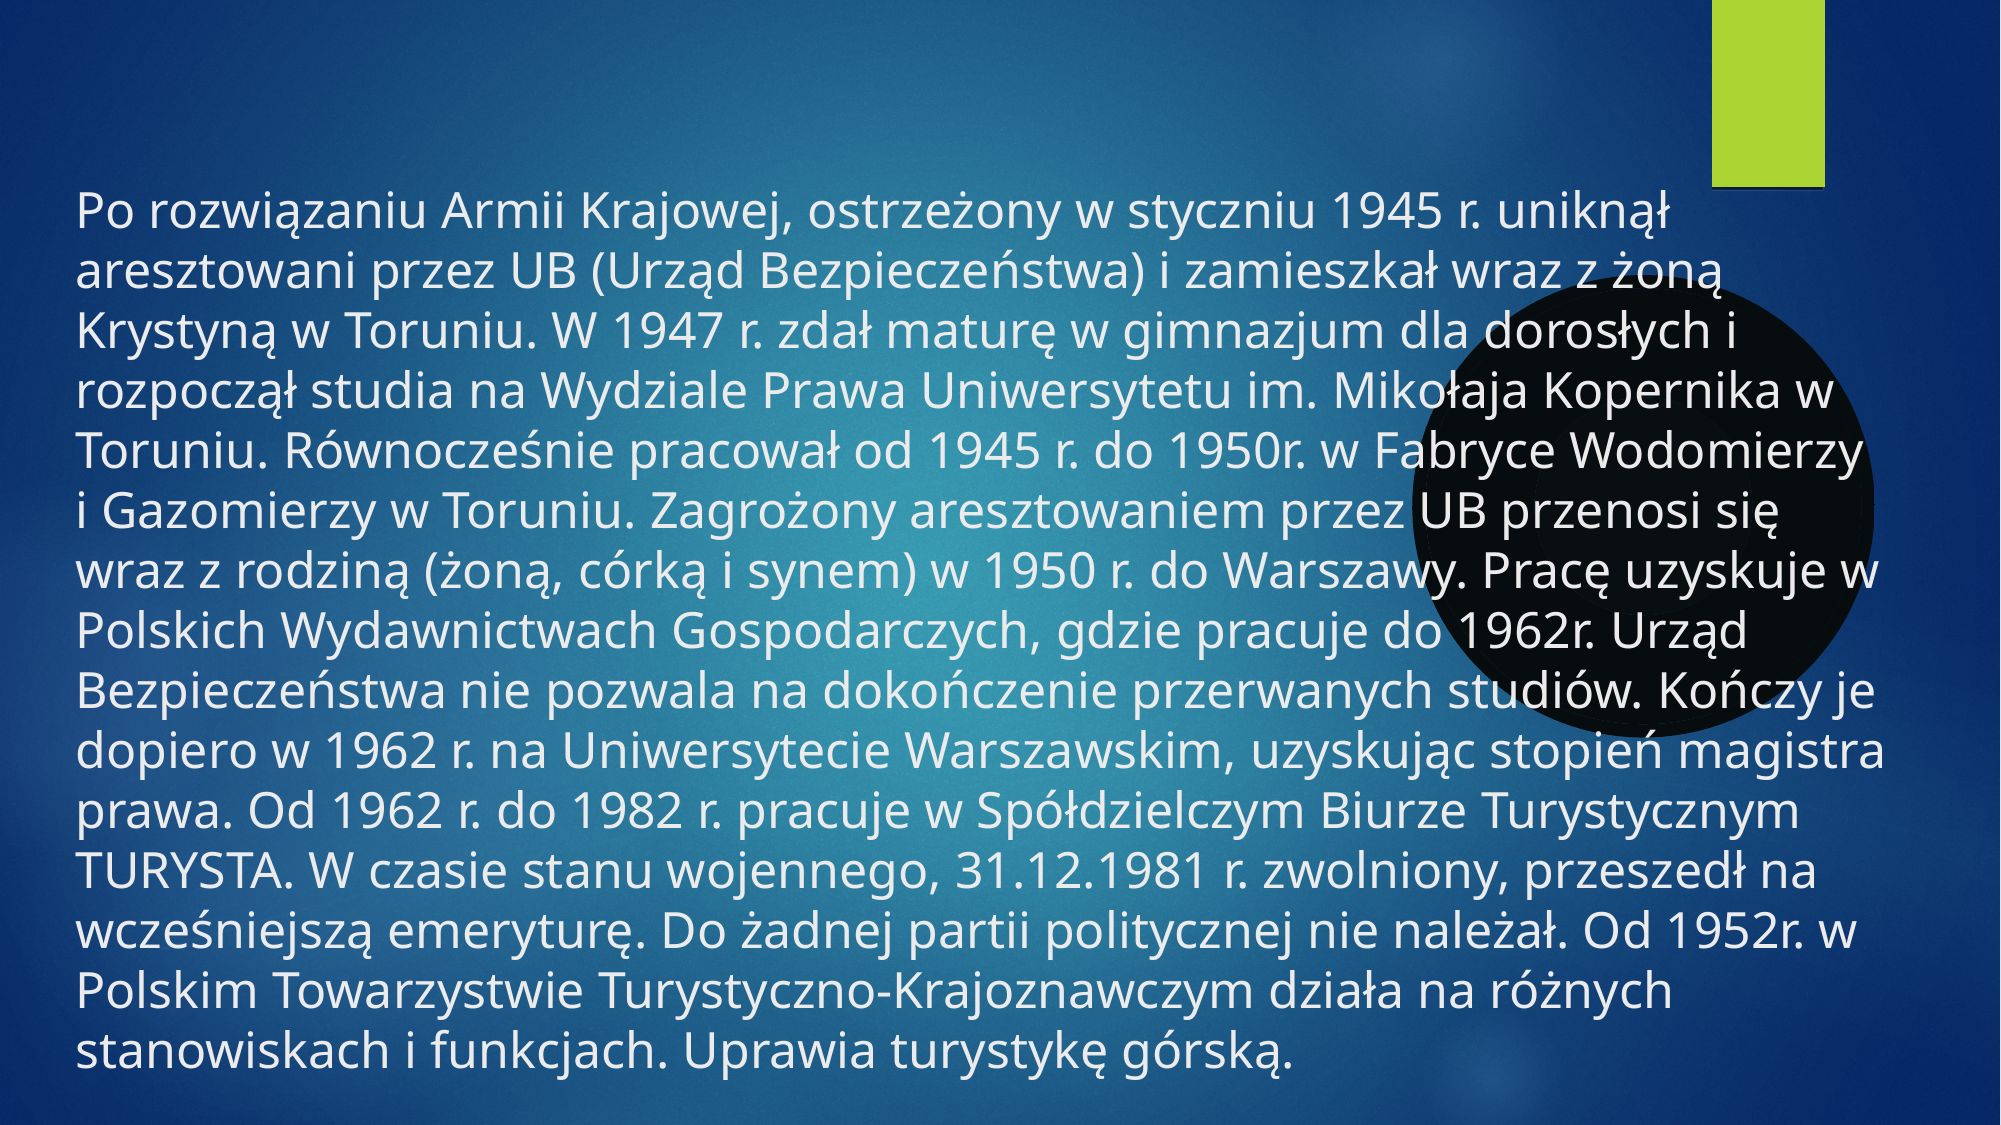

# Po rozwiązaniu Armii Krajowej, ostrzeżony w styczniu 1945 r. uniknął aresztowani przez UB (Urząd Bezpieczeństwa) i zamieszkał wraz z żoną Krystyną w Toruniu. W 1947 r. zdał maturę w gimnazjum dla dorosłych i rozpoczął studia na Wydziale Prawa Uniwersytetu im. Mikołaja Kopernika w Toruniu. Równocześnie pracował od 1945 r. do 1950r. w Fabryce Wodomierzy i Gazomierzy w Toruniu. Zagrożony aresztowaniem przez UB przenosi się wraz z rodziną (żoną, córką i synem) w 1950 r. do Warszawy. Pracę uzyskuje w Polskich Wydawnictwach Gospodarczych, gdzie pracuje do 1962r. Urząd Bezpieczeństwa nie pozwala na dokończenie przerwanych studiów. Kończy je dopiero w 1962 r. na Uniwersytecie Warszawskim, uzyskując stopień magistra prawa. Od 1962 r. do 1982 r. pracuje w Spółdzielczym Biurze Turystycznym TURYSTA. W czasie stanu wojennego, 31.12.1981 r. zwolniony, przeszedł na wcześniejszą emeryturę. Do żadnej partii politycznej nie należał. Od 1952r. w Polskim Towarzystwie Turystyczno-Krajoznawczym działa na różnych stanowiskach i funkcjach. Uprawia turystykę górską.